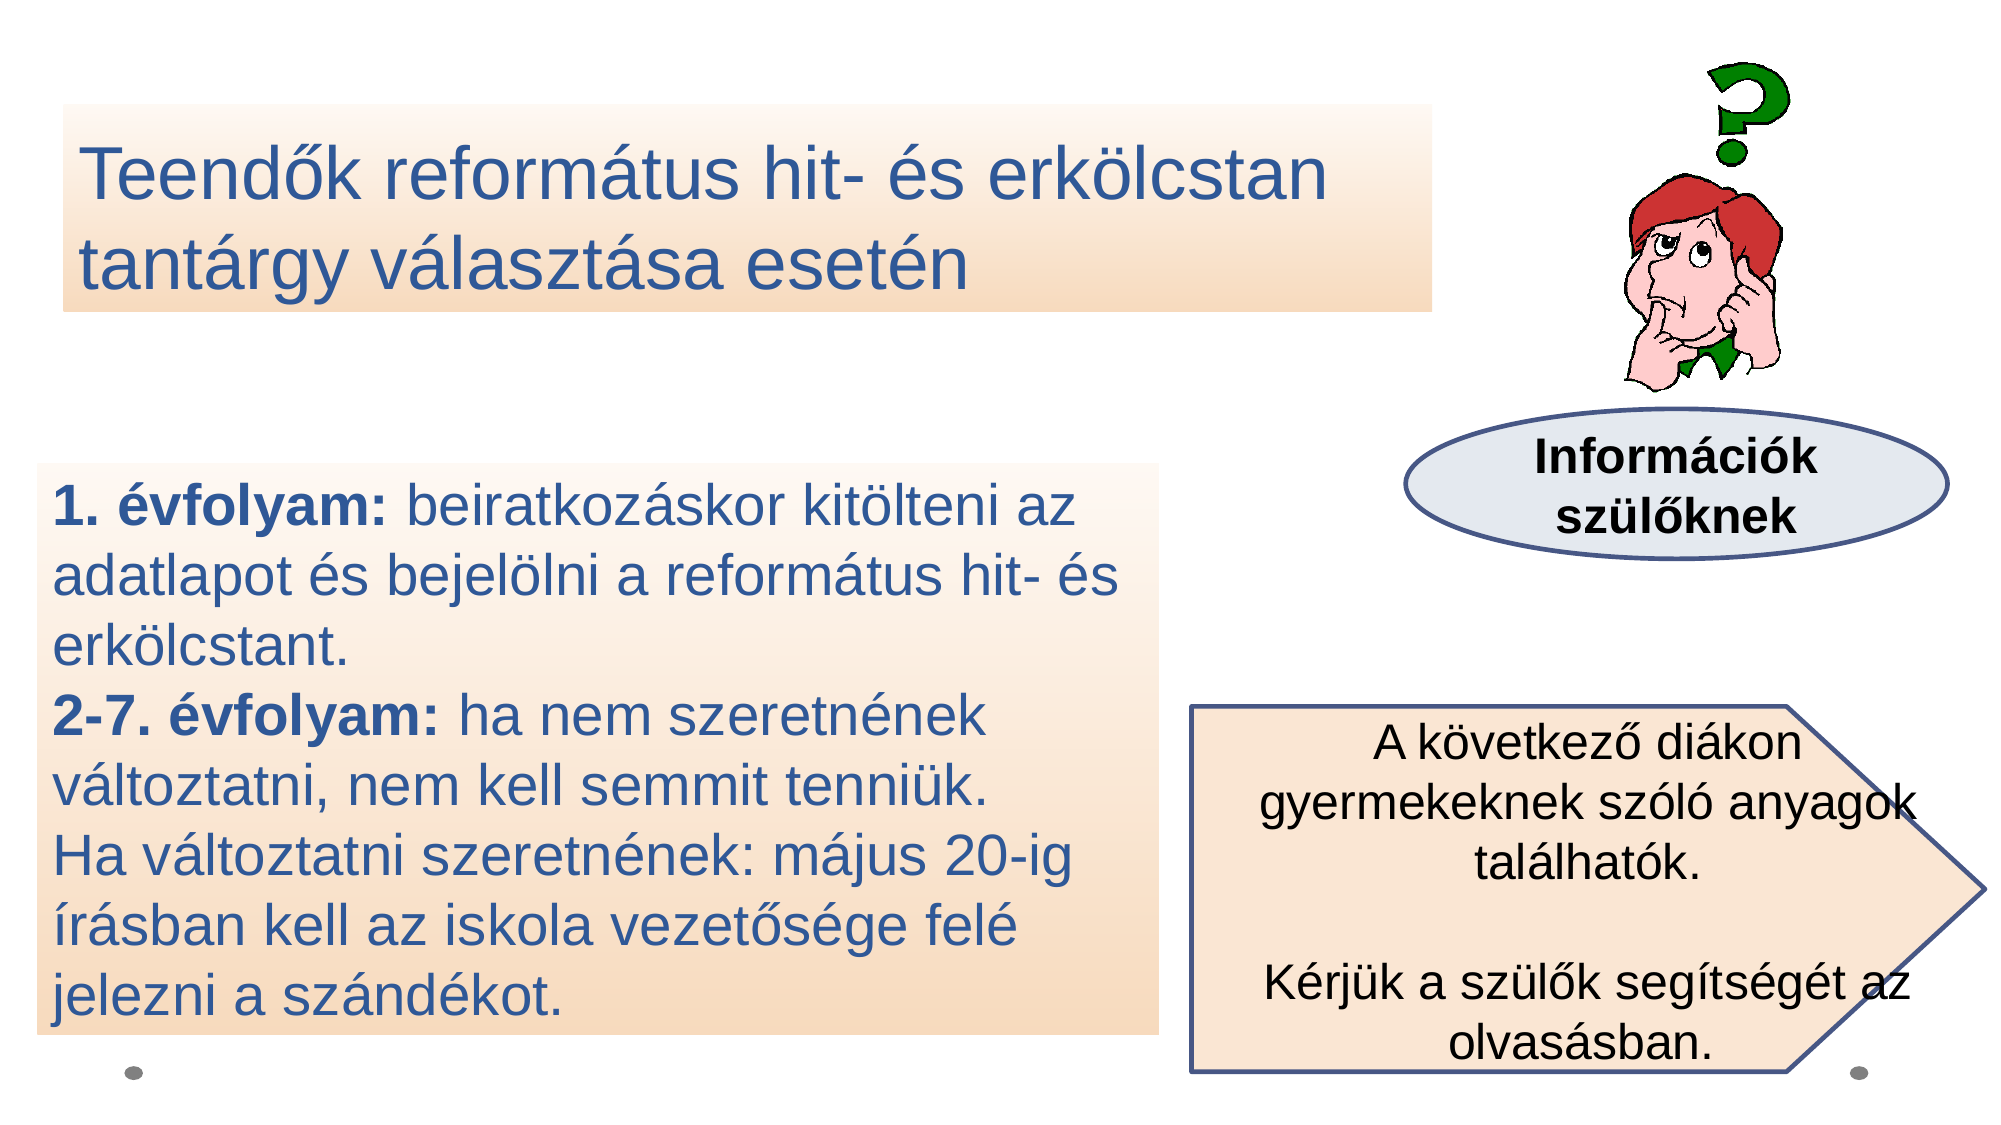

Teendők református hit- és erkölcstan tantárgy választása esetén
Információk szülőknek
1. évfolyam: beiratkozáskor kitölteni az adatlapot és bejelölni a református hit- és erkölcstant.
2-7. évfolyam: ha nem szeretnének változtatni, nem kell semmit tenniük.
Ha változtatni szeretnének: május 20-ig írásban kell az iskola vezetősége felé jelezni a szándékot.
A következő diákon gyermekeknek szóló anyagok találhatók.
Kérjük a szülők segítségét az olvasásban.